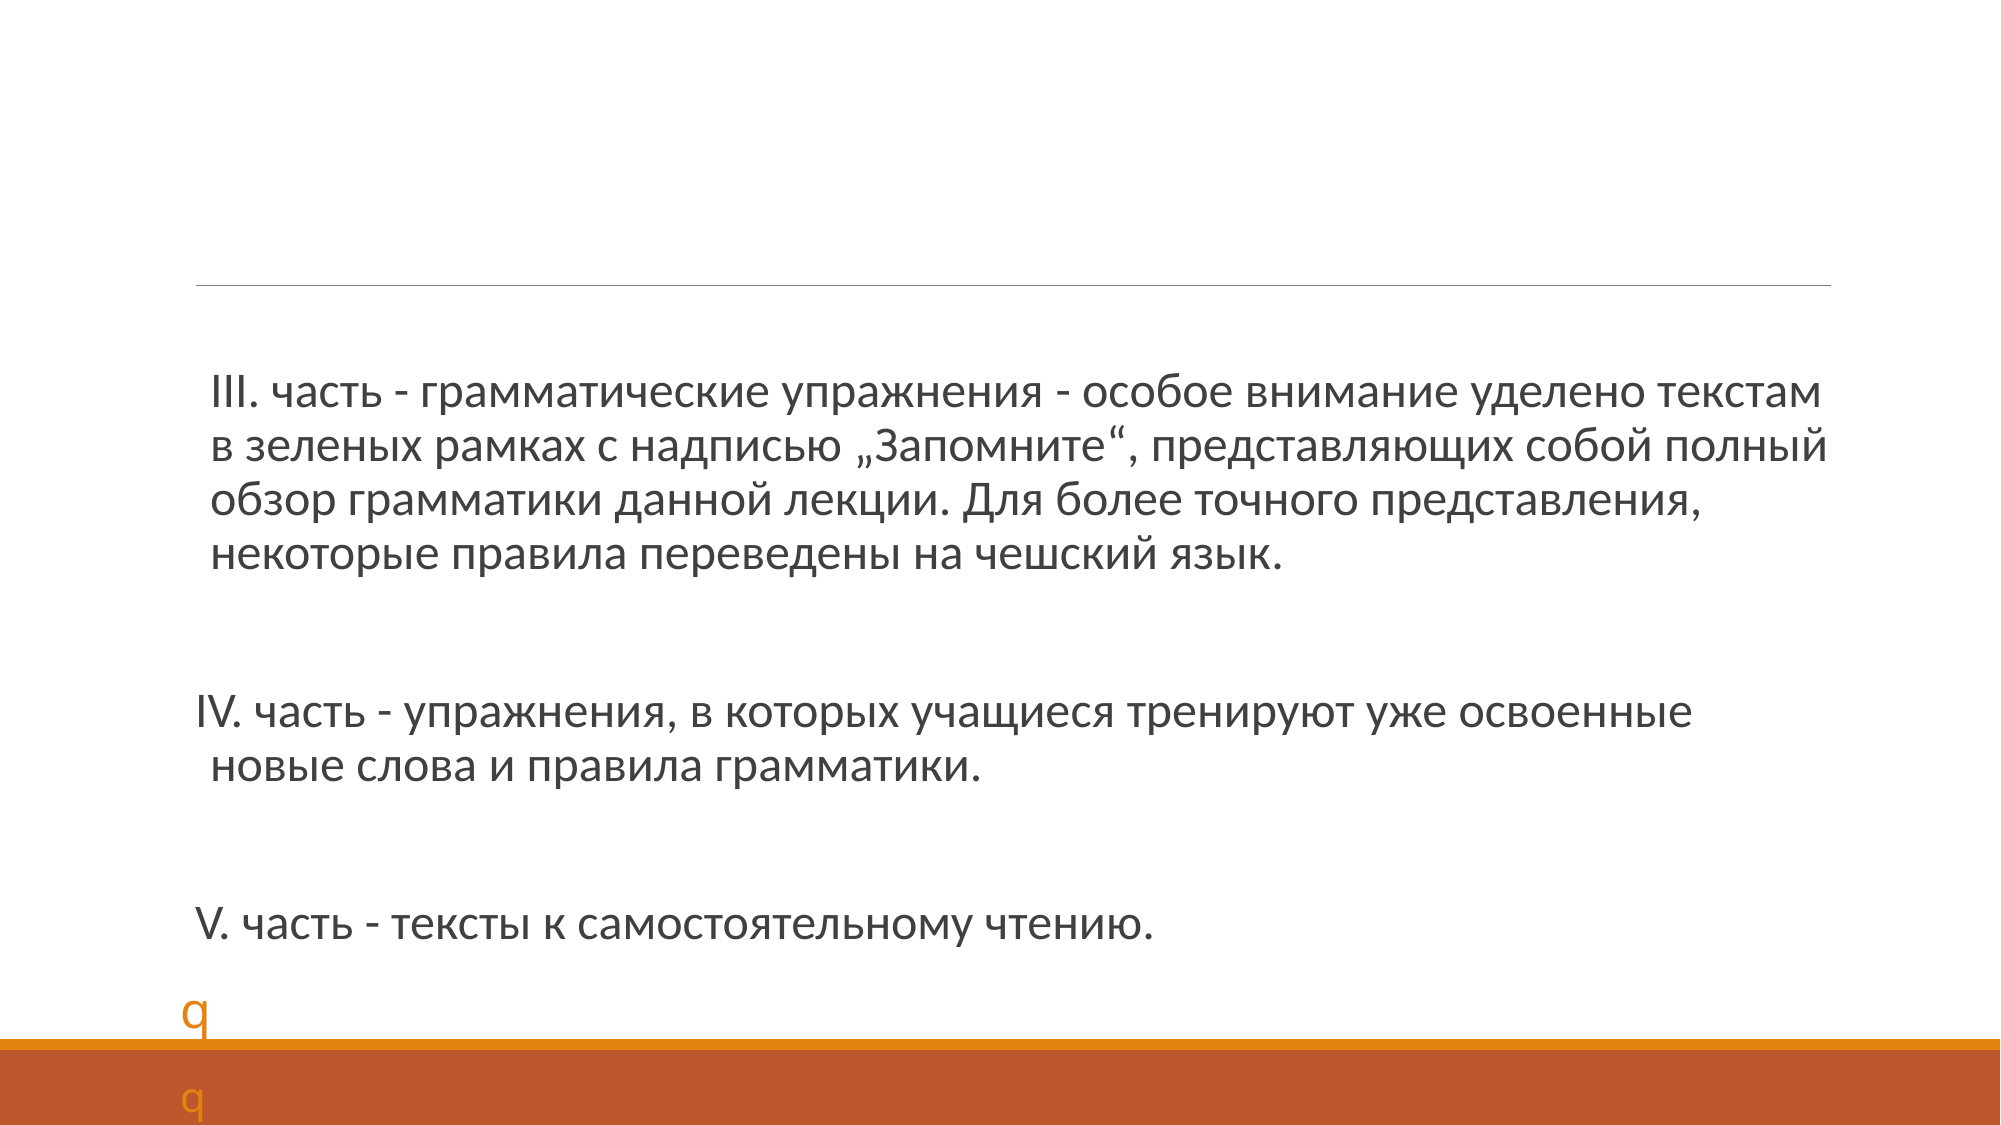

#
III. часть - грамматические упражнения - особое внимание уделено текстам в зеленых рамках с надписью „Запомните“, представляющих собой полный обзор грамматики данной лекции. Для более точного представления, некоторые правила переведены на чешский язык.
IV. часть - упражнения, в которых учащиеся тренируют уже освоенные новые слова и правила грамматики.
V. часть - тексты к самостоятельному чтению.